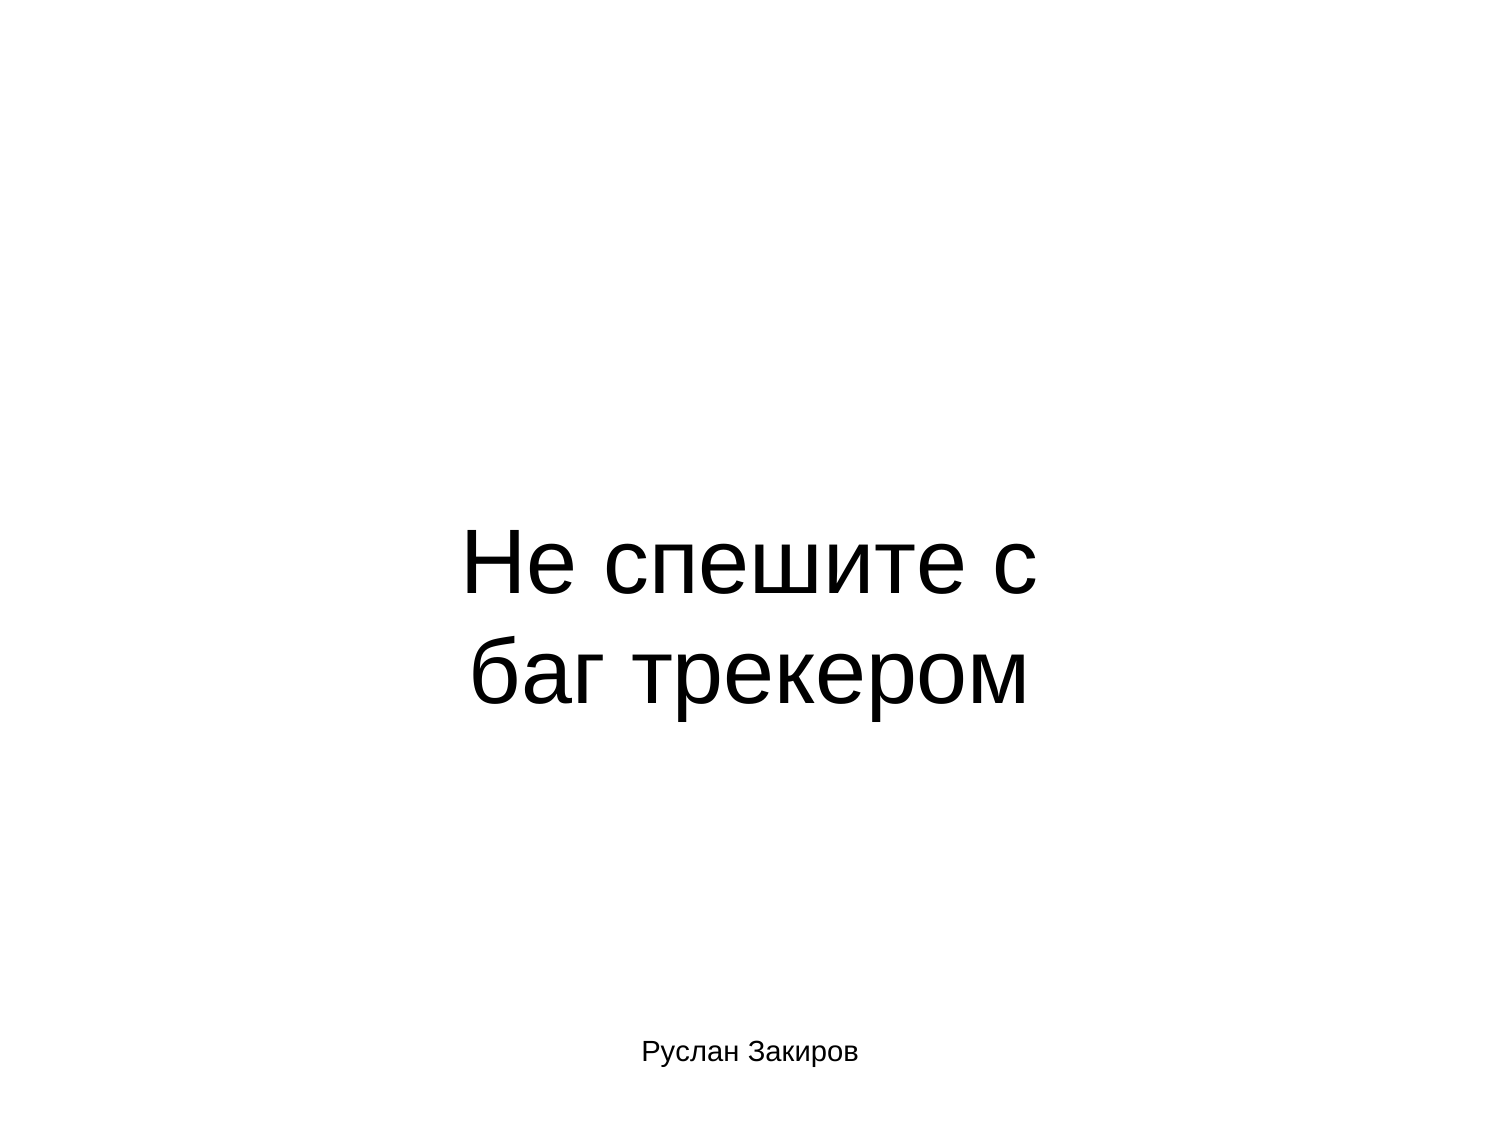

# Не спешите с баг трекером
Руслан Закиров